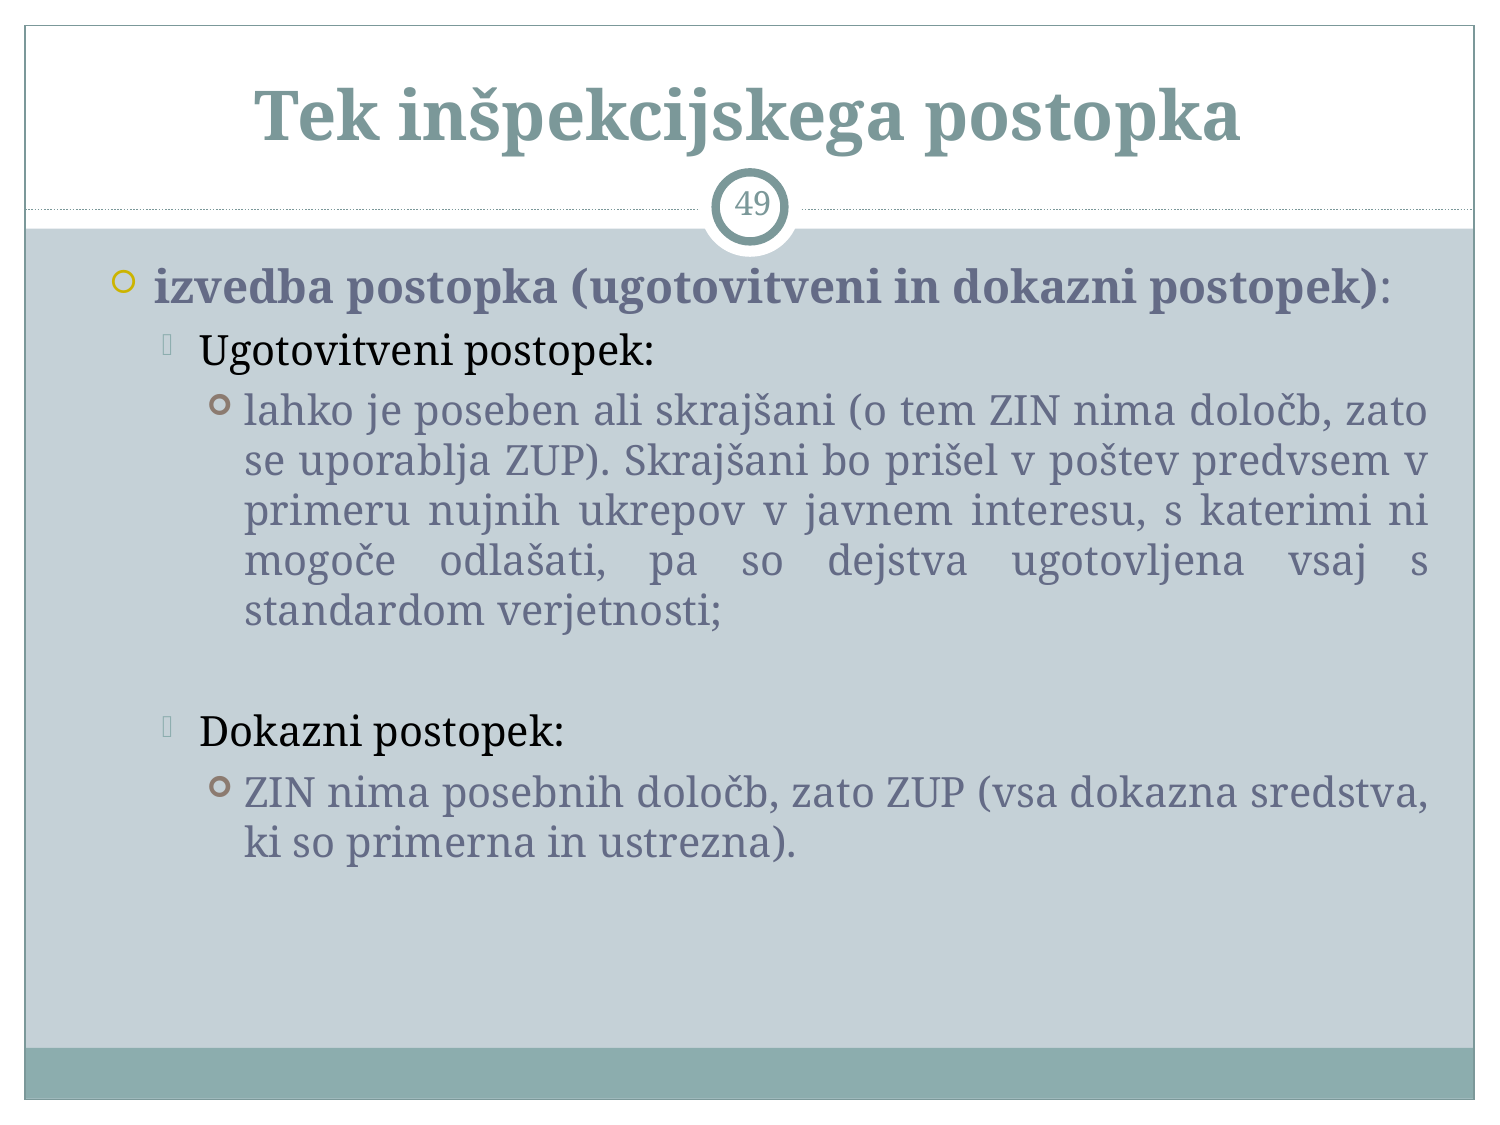

# Tek inšpekcijskega postopka
izvedba postopka (ugotovitveni in dokazni postopek):
Ugotovitveni postopek:
lahko je poseben ali skrajšani (o tem ZIN nima določb, zato se uporablja ZUP). Skrajšani bo prišel v poštev predvsem v primeru nujnih ukrepov v javnem interesu, s katerimi ni mogoče odlašati, pa so dejstva ugotovljena vsaj s standardom verjetnosti;
Dokazni postopek:
ZIN nima posebnih določb, zato ZUP (vsa dokazna sredstva, ki so primerna in ustrezna).